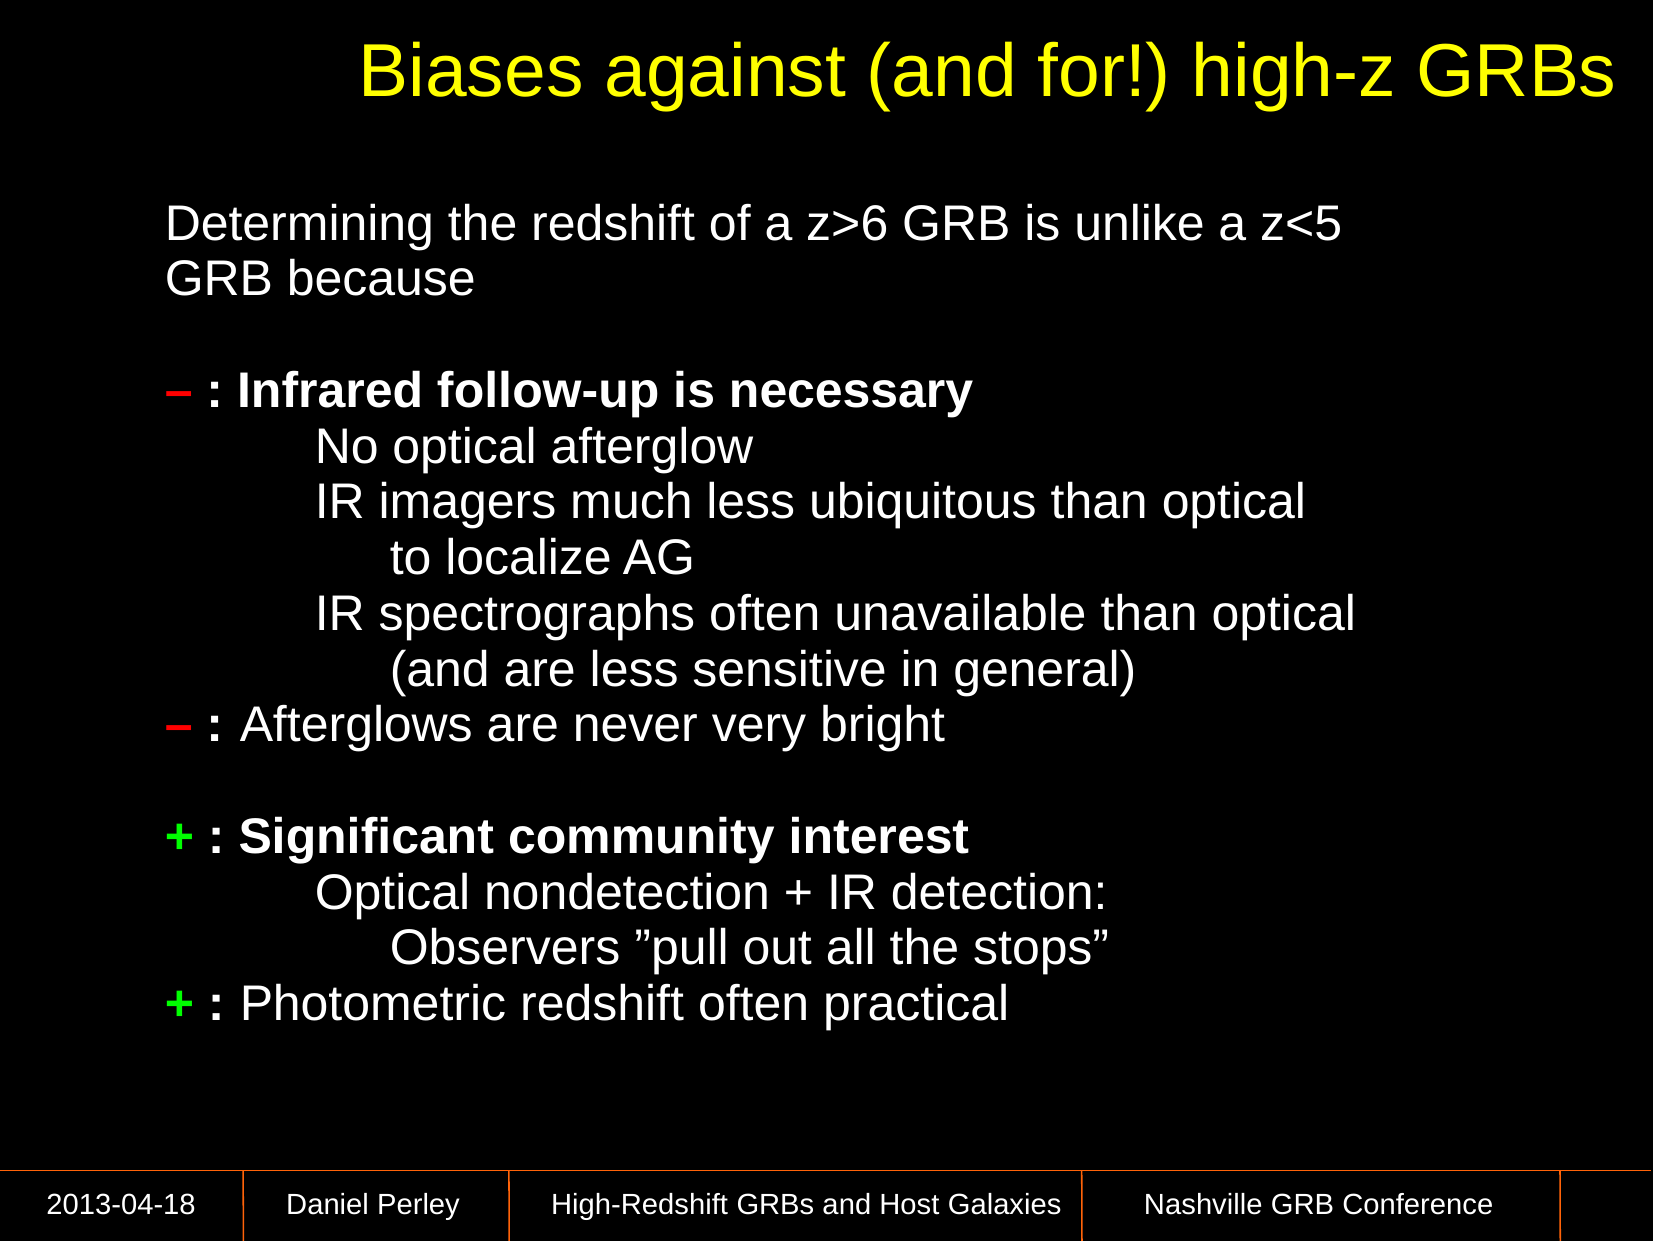

# Biases against (and for!) high-z GRBs
Determining the redshift of a z>6 GRB is unlike a z<5 GRB because
– : Infrared follow-up is necessary
		No optical afterglow
		IR imagers much less ubiquitous than optical
			to localize AG
		IR spectrographs often unavailable than optical
			(and are less sensitive in general)
– :	Afterglows are never very bright
+ : Significant community interest
		Optical nondetection + IR detection:
			Observers ”pull out all the stops”
+ :	Photometric redshift often practical